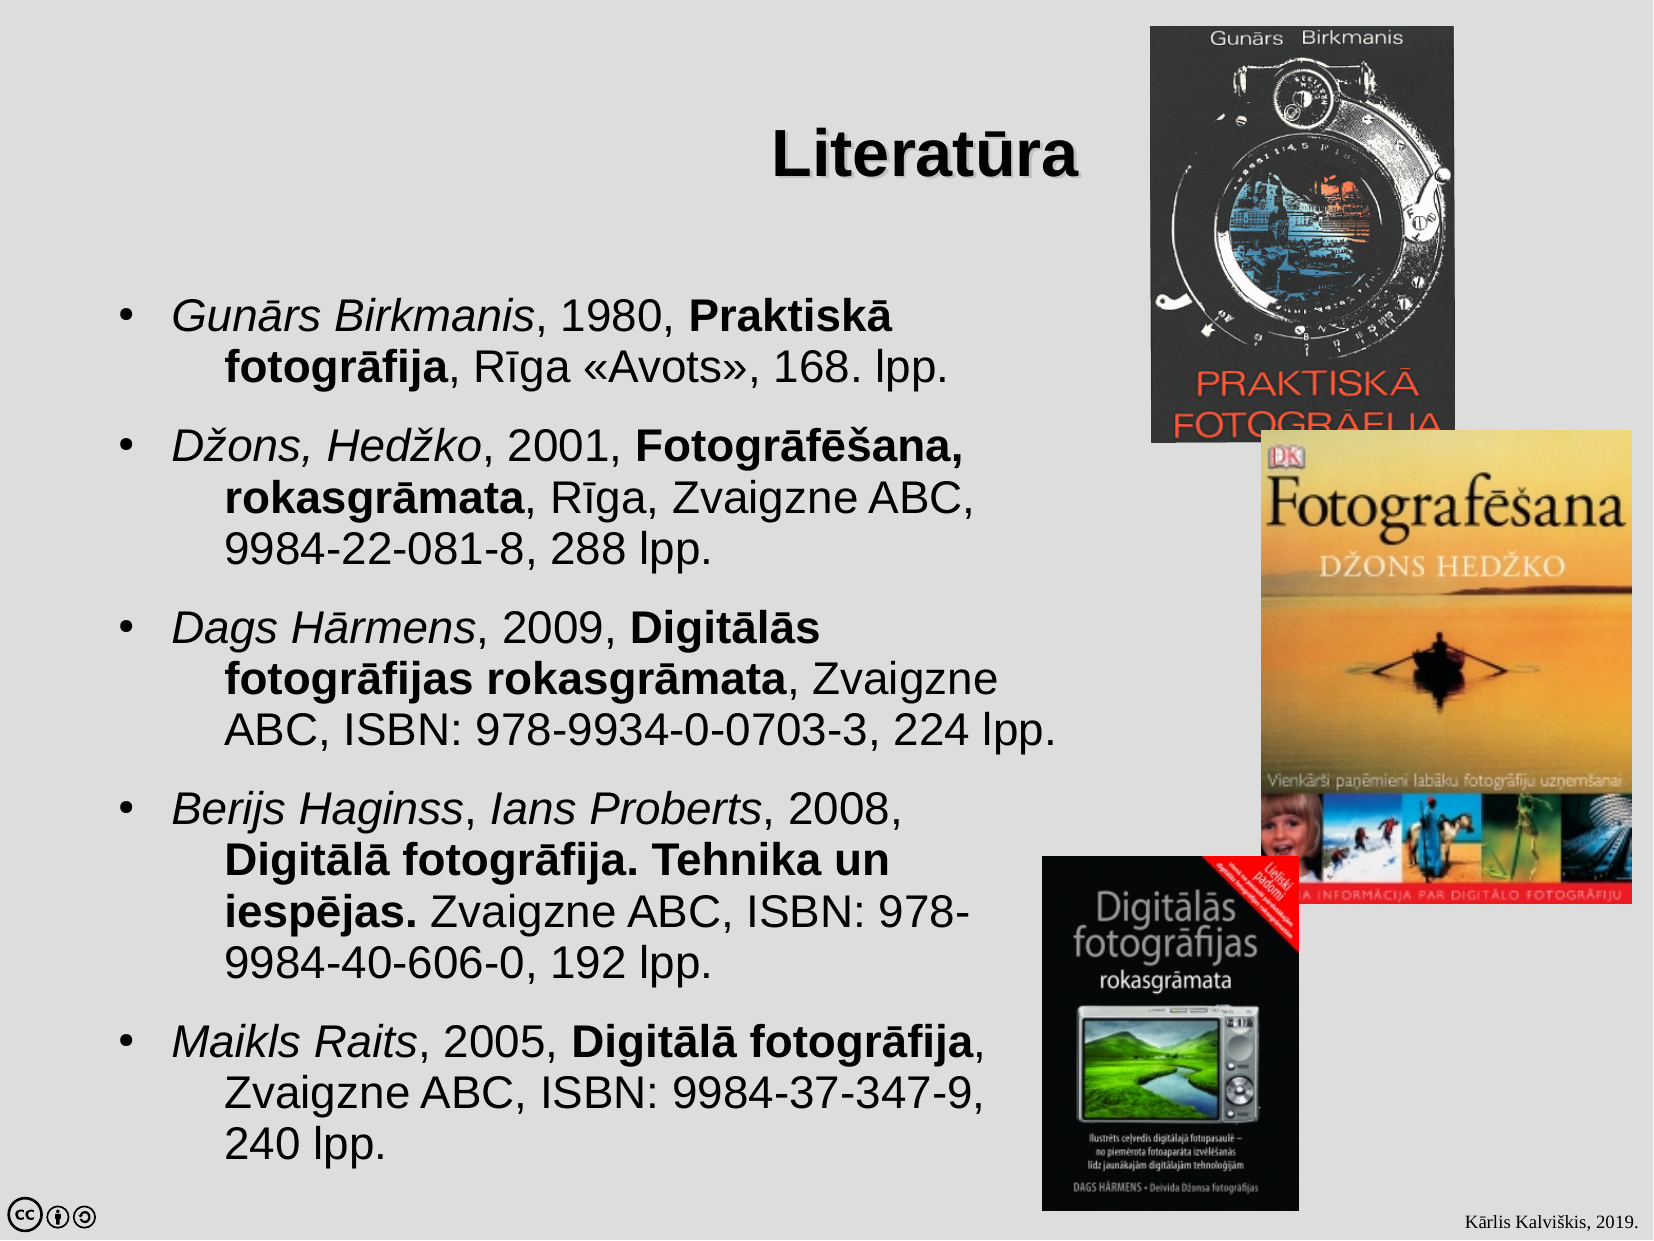

# Literatūra
Gunārs Birkmanis, 1980, Praktiskā fotogrāfija, Rīga «Avots», 168. lpp.
Džons, Hedžko, 2001, Fotogrāfēšana, rokasgrāmata, Rīga, Zvaigzne ABC, 9984-22-081-8, 288 lpp.
Dags Hārmens, 2009, Digitālās fotogrāfijas rokasgrāmata, Zvaigzne ABC, ISBN: 978-9934-0-0703-3, 224 lpp.
Berijs Haginss, Ians Proberts, 2008, Digitālā fotogrāfija. Tehnika un iespējas. Zvaigzne ABC, ISBN: 978-9984-40-606-0, 192 lpp.
Maikls Raits, 2005, Digitālā fotogrāfija, Zvaigzne ABC, ISBN: 9984-37-347-9, 240 lpp.